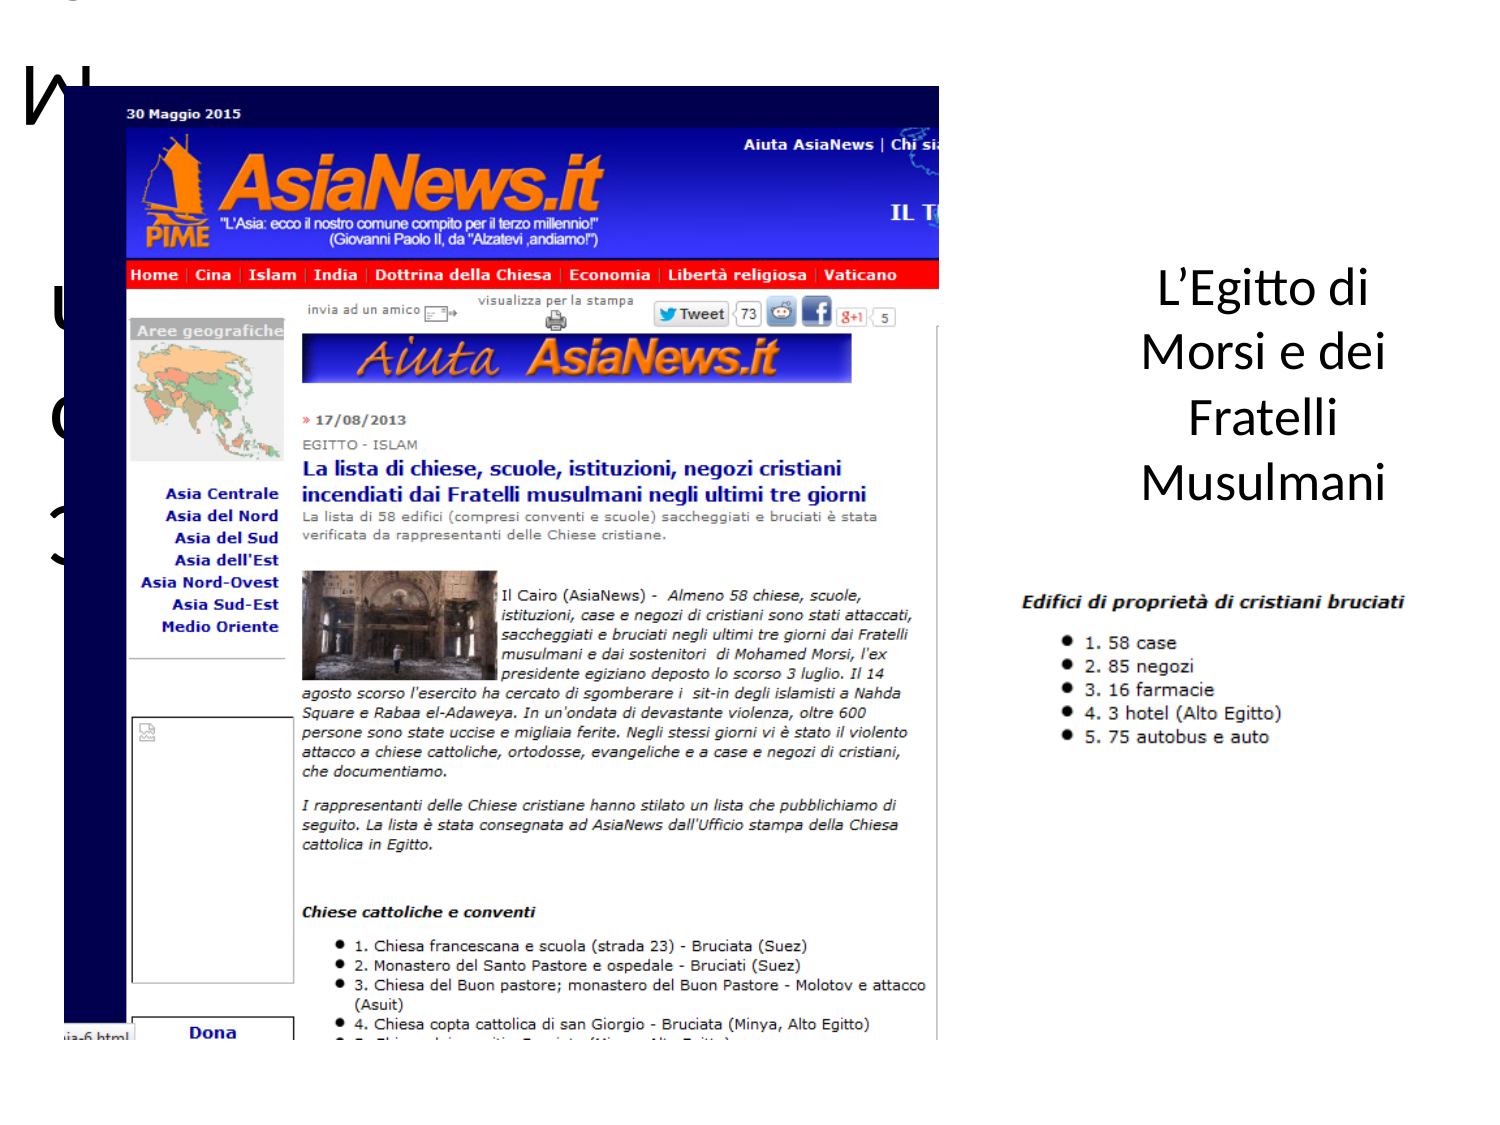

L’Egitto di Morsi e dei Fratelli Musulmani
# Con Morsi